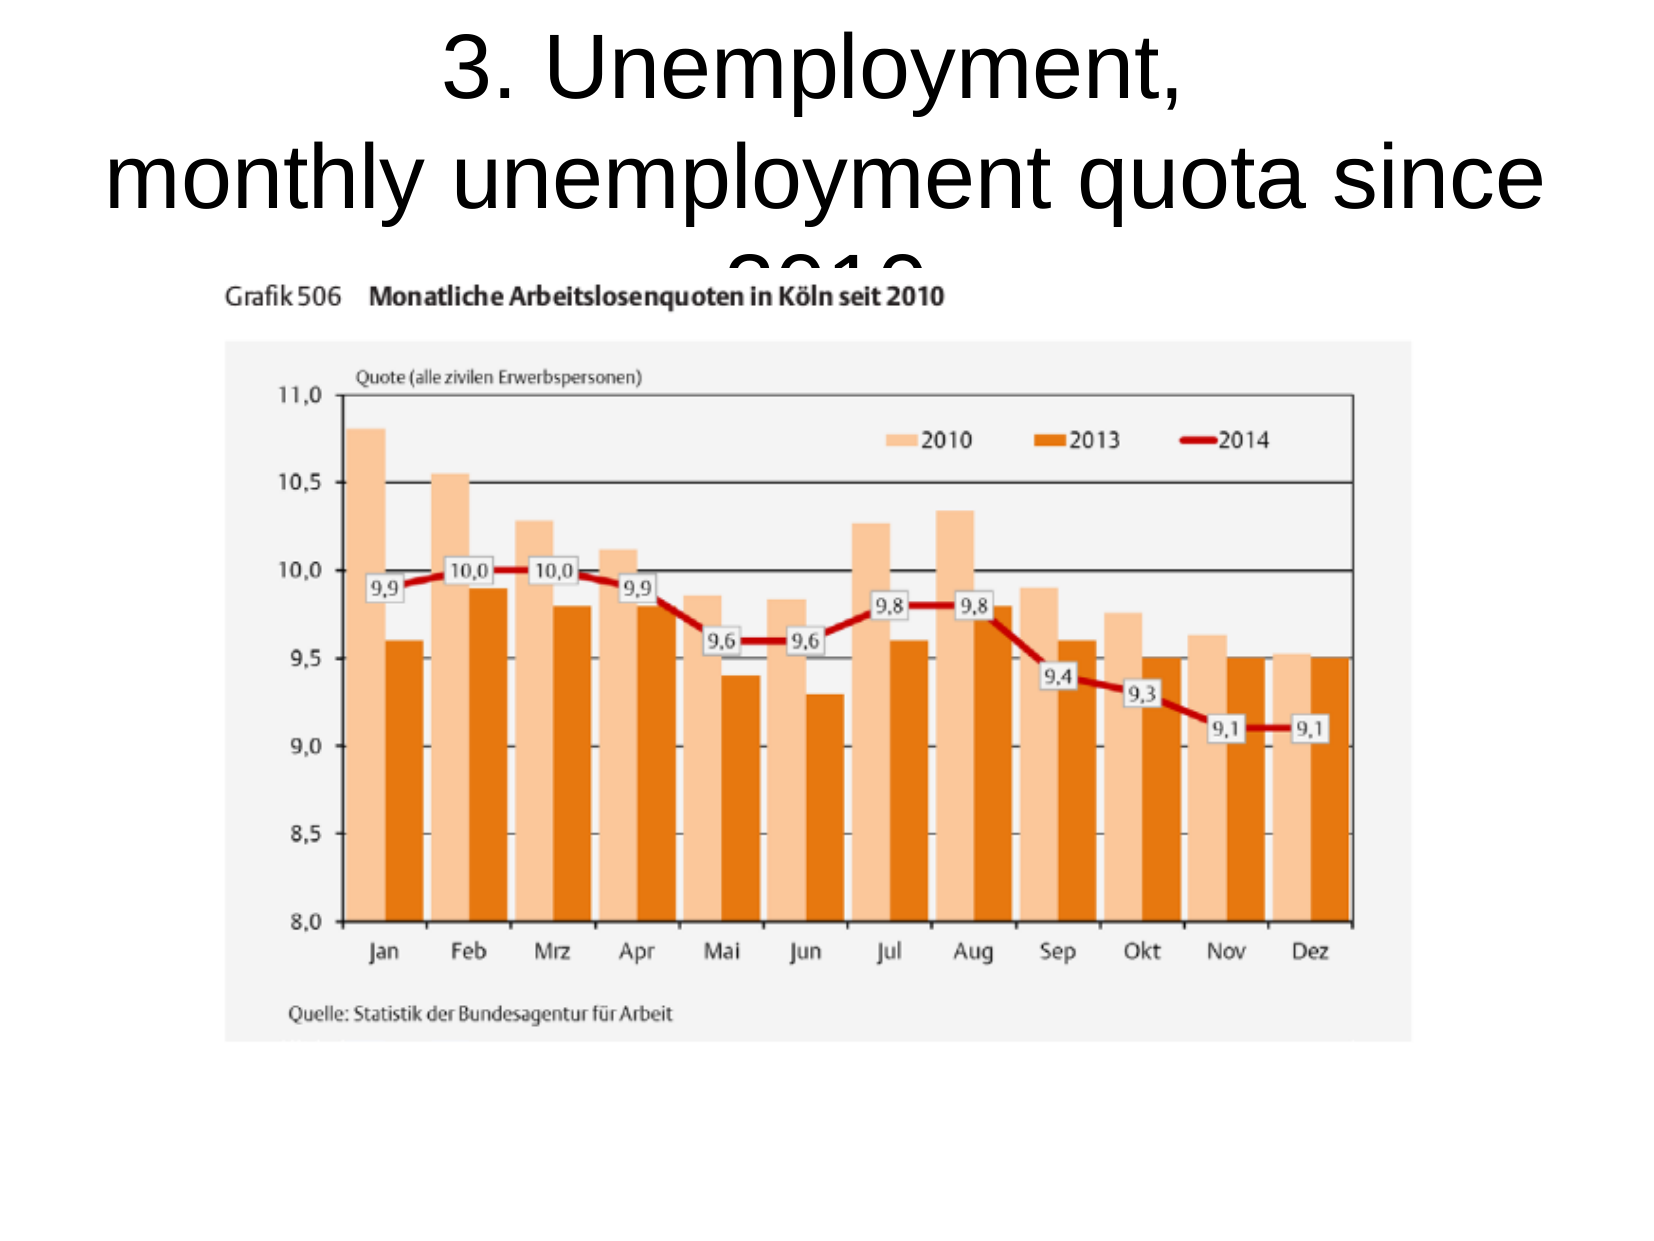

# 3. Unemployment, monthly unemployment quota since 2010